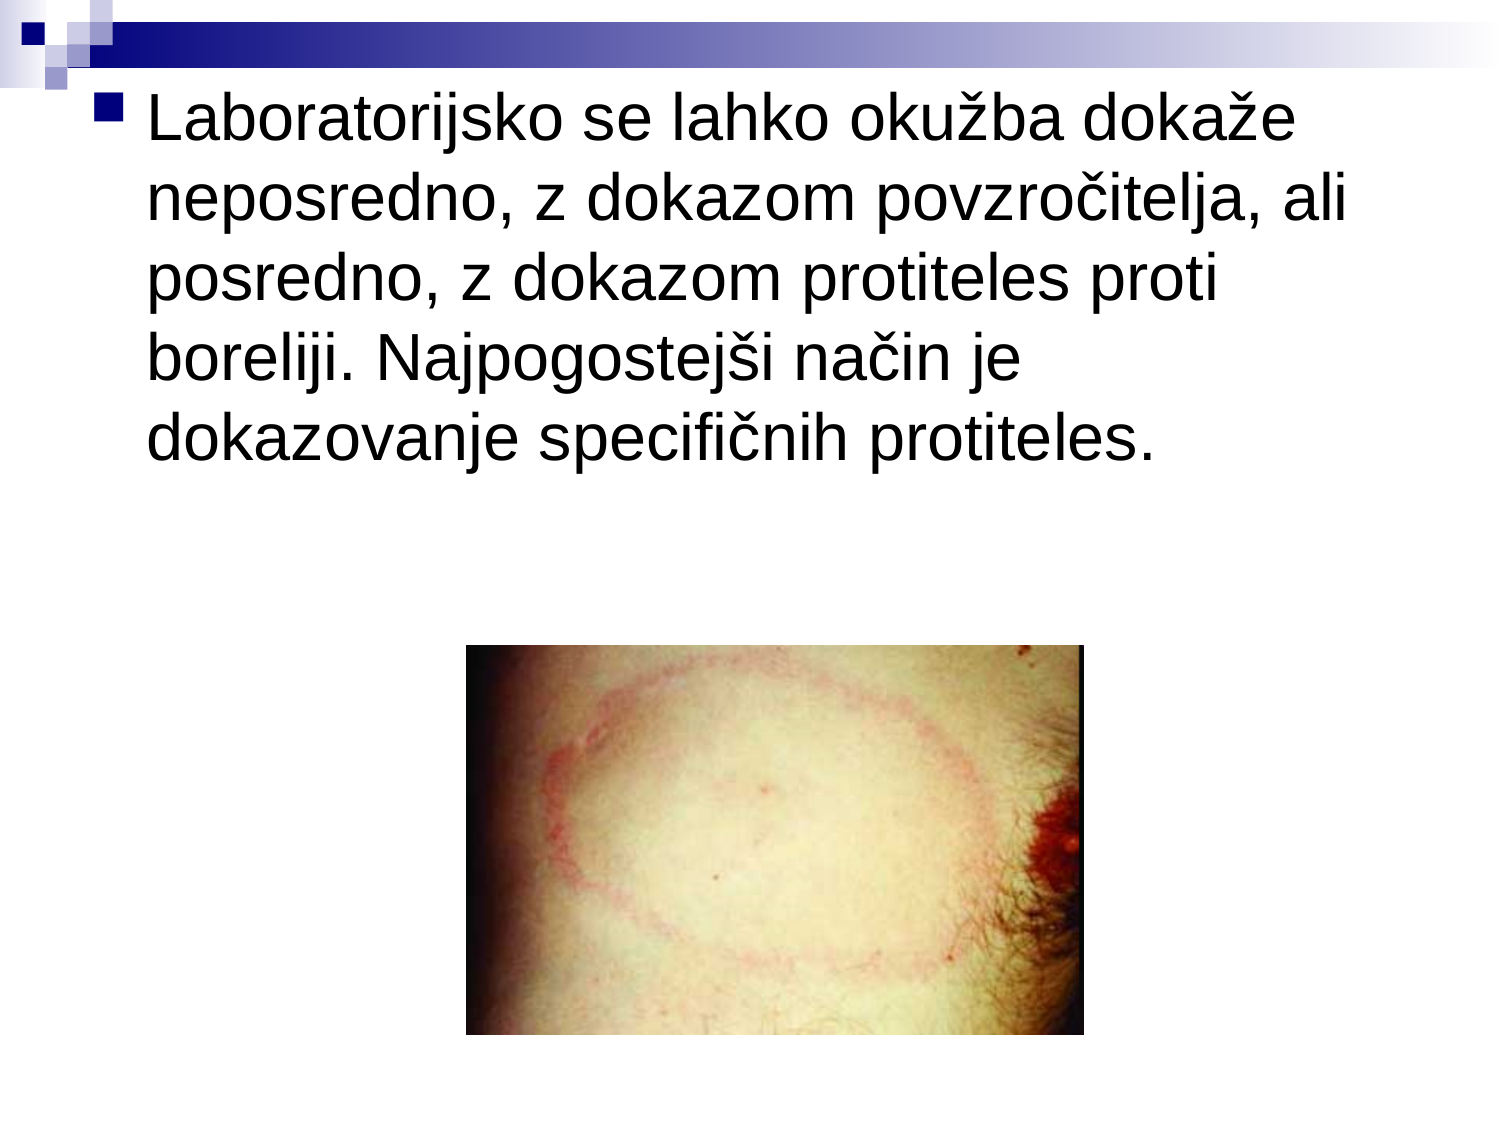

# Laboratorijsko se lahko okužba dokaže neposredno, z dokazom povzročitelja, ali posredno, z dokazom protiteles proti boreliji. Najpogostejši način je dokazovanje specifičnih protiteles.